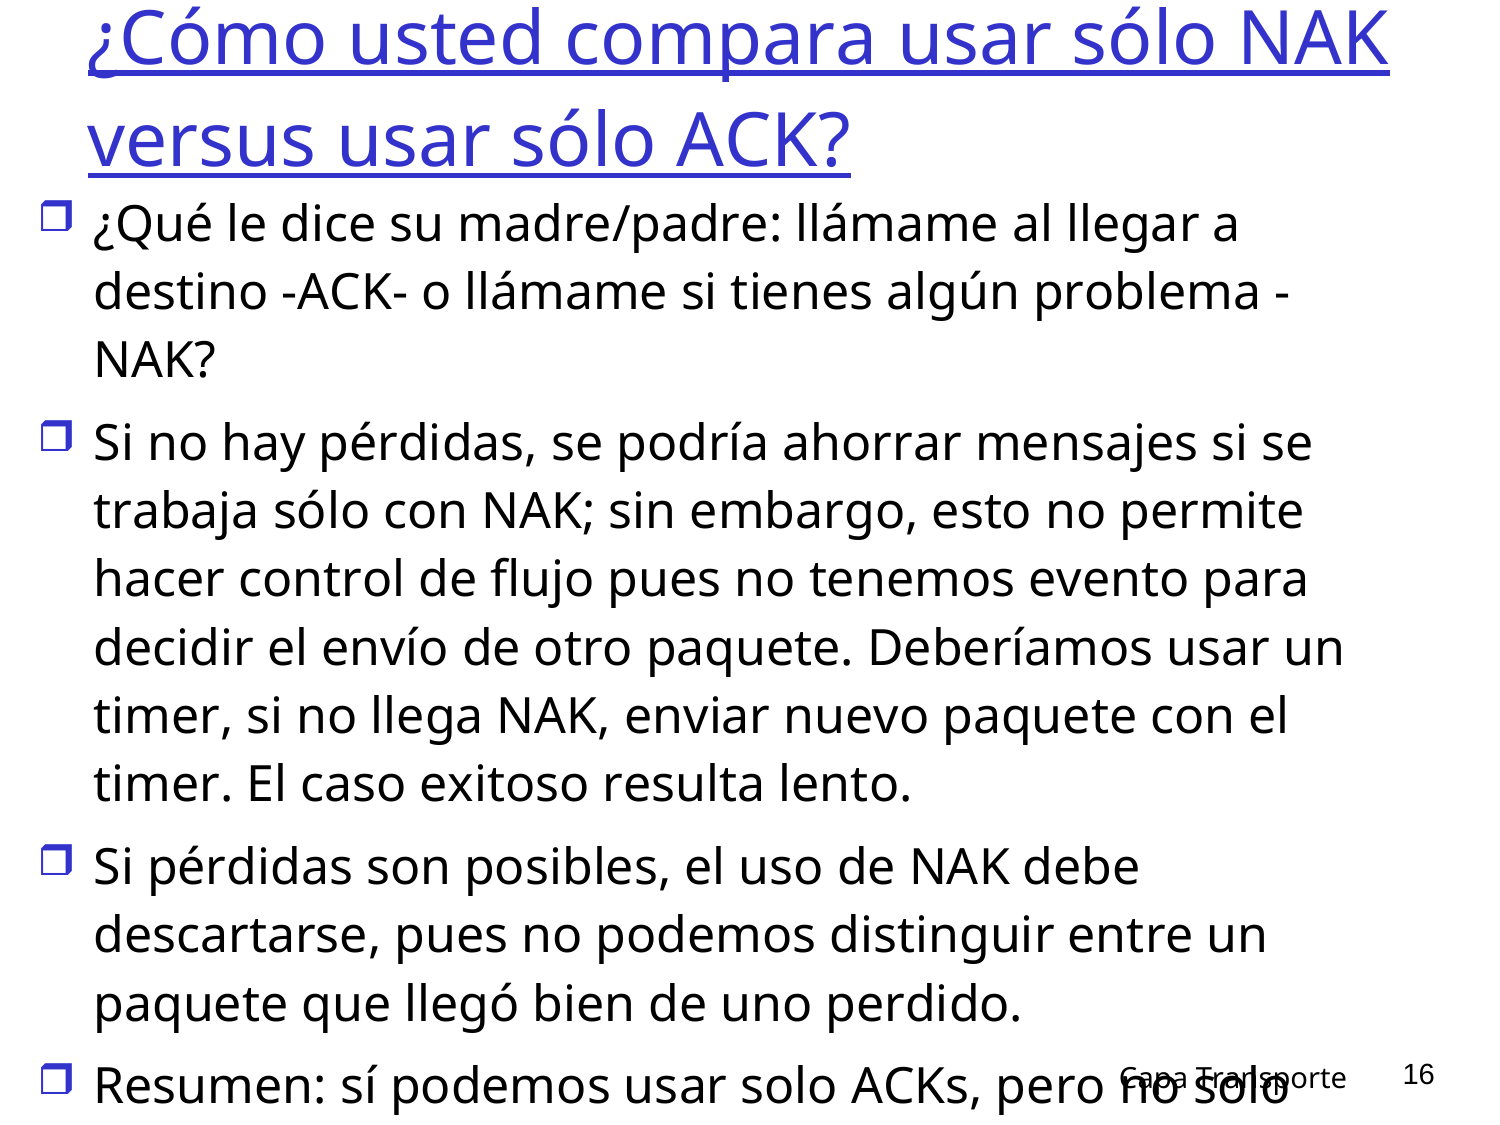

# ¿Cómo usted compara usar sólo NAK versus usar sólo ACK?
¿Qué le dice su madre/padre: llámame al llegar a destino -ACK- o llámame si tienes algún problema -NAK?
Si no hay pérdidas, se podría ahorrar mensajes si se trabaja sólo con NAK; sin embargo, esto no permite hacer control de flujo pues no tenemos evento para decidir el envío de otro paquete. Deberíamos usar un timer, si no llega NAK, enviar nuevo paquete con el timer. El caso exitoso resulta lento.
Si pérdidas son posibles, el uso de NAK debe descartarse, pues no podemos distinguir entre un paquete que llegó bien de uno perdido.
Resumen: sí podemos usar solo ACKs, pero no solo NAKs.
16